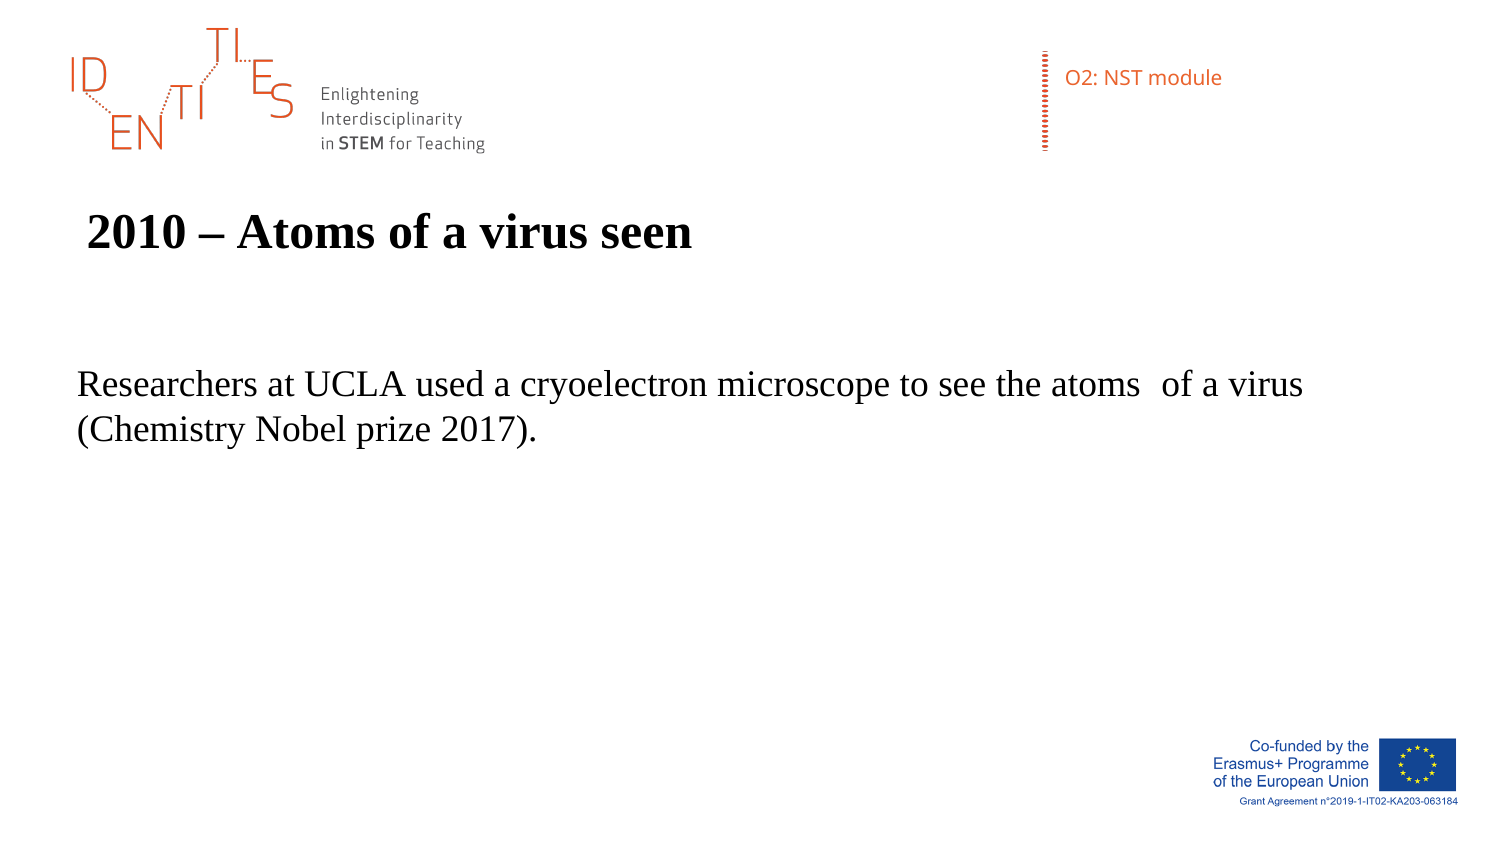

O2: NST module
2010 – Atoms of a virus seen
Researchers at UCLA used a cryoelectron microscope to see the atoms of a virus (Chemistry Nobel prize 2017).